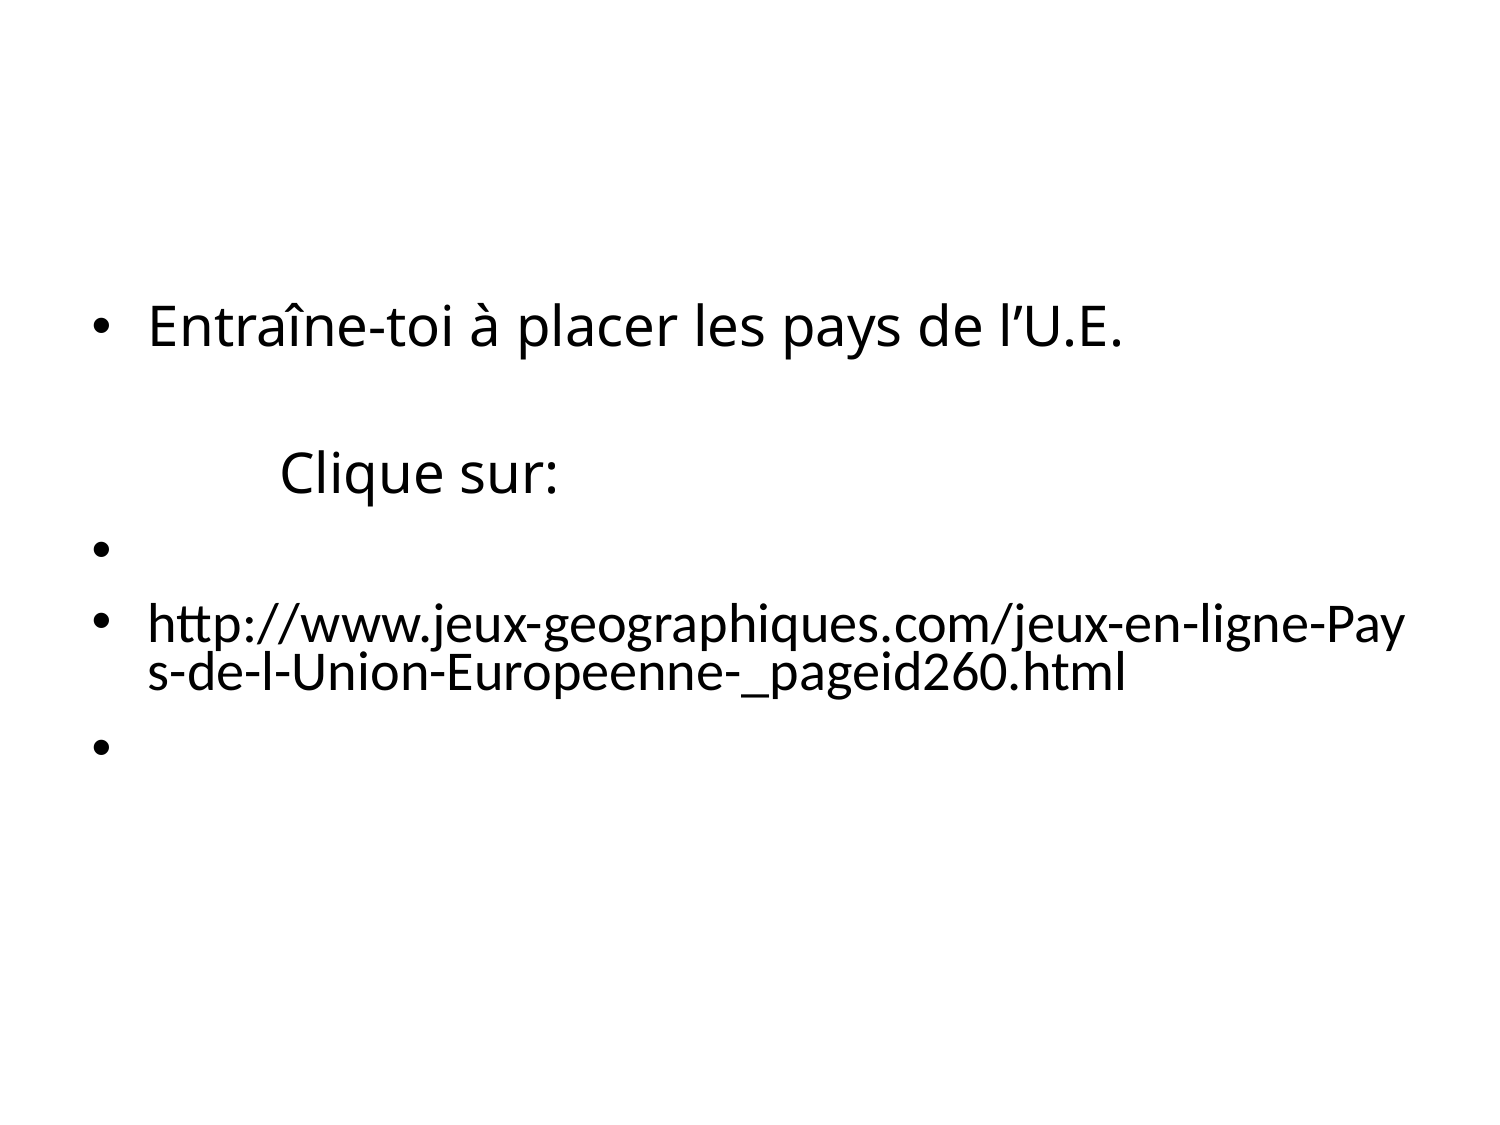

# Entraîne-toi à placer les pays de l’U.E.
	Clique sur:
http://www.jeux-geographiques.com/jeux-en-ligne-Pays-de-l-Union-Europeenne-_pageid260.html